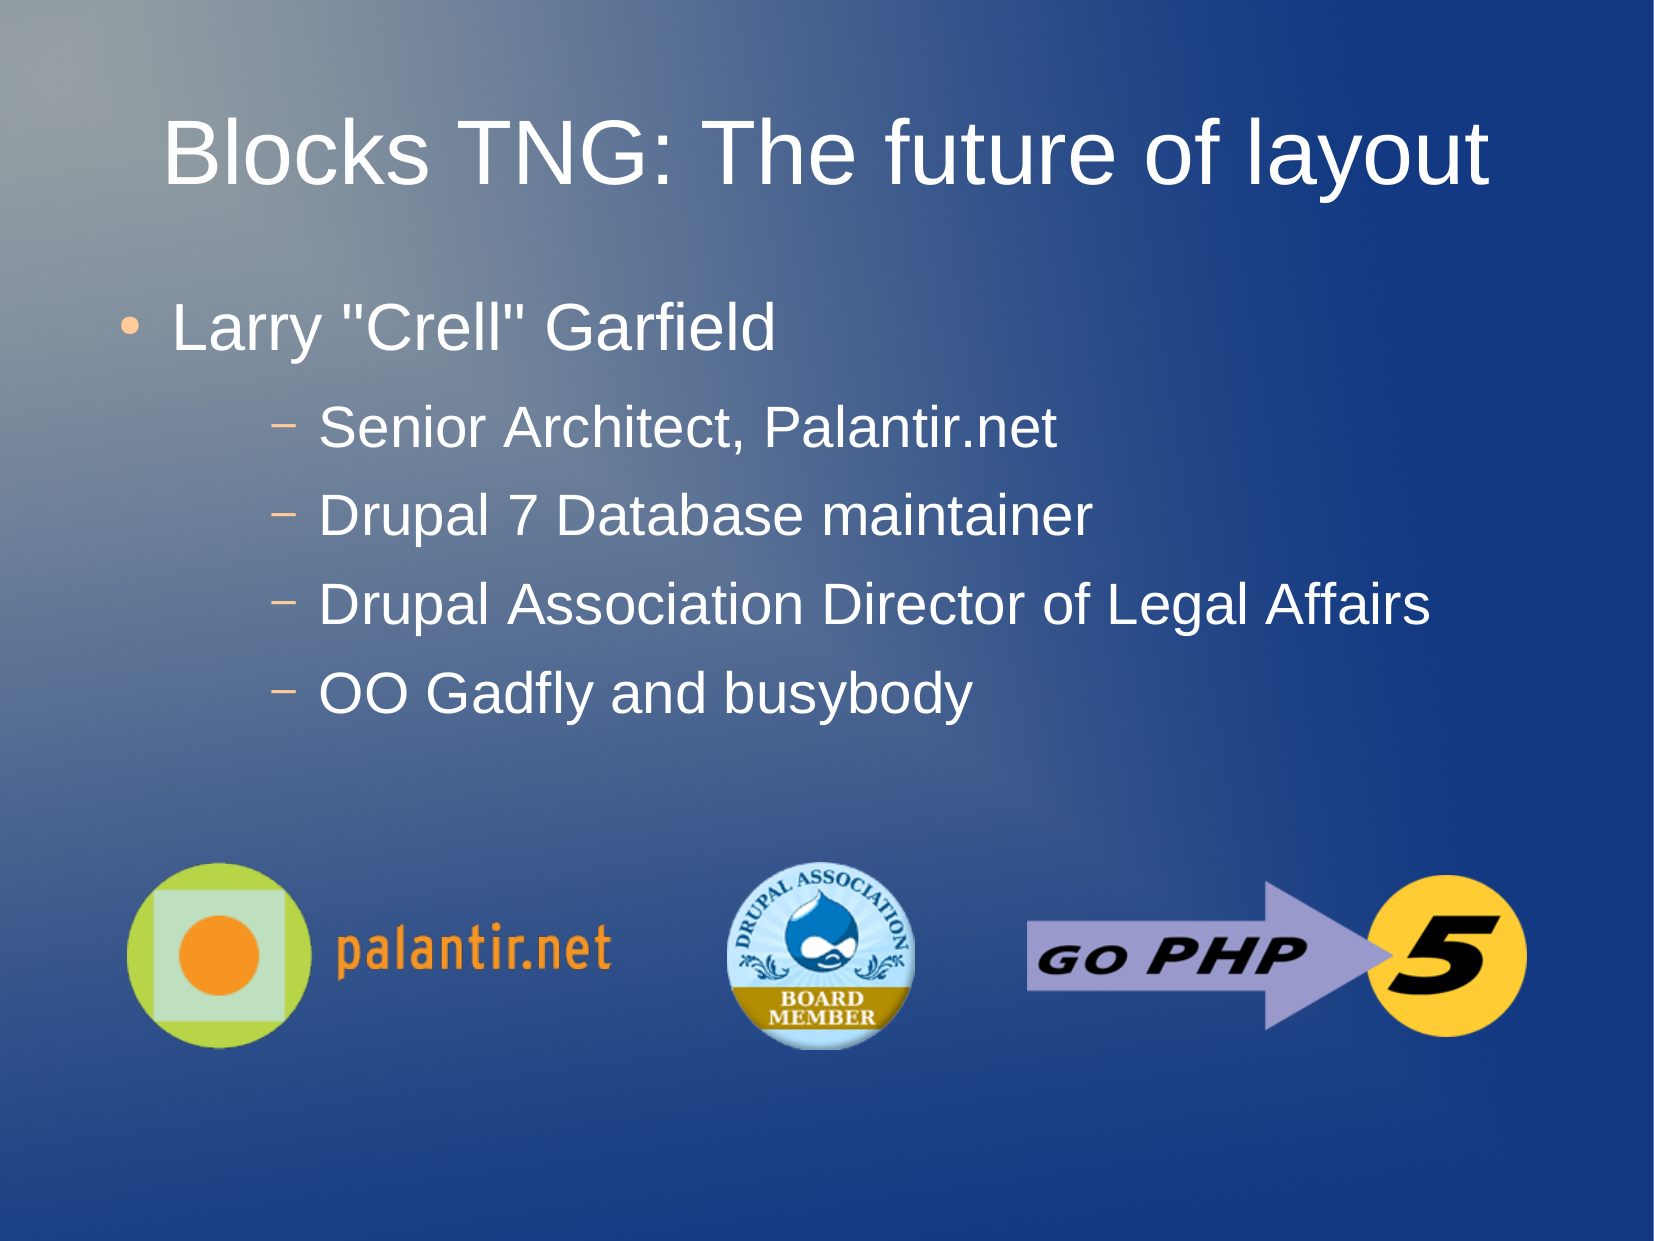

# Blocks TNG: The future of layout
Larry "Crell" Garfield
Senior Architect, Palantir.net
Drupal 7 Database maintainer
Drupal Association Director of Legal Affairs
OO Gadfly and busybody